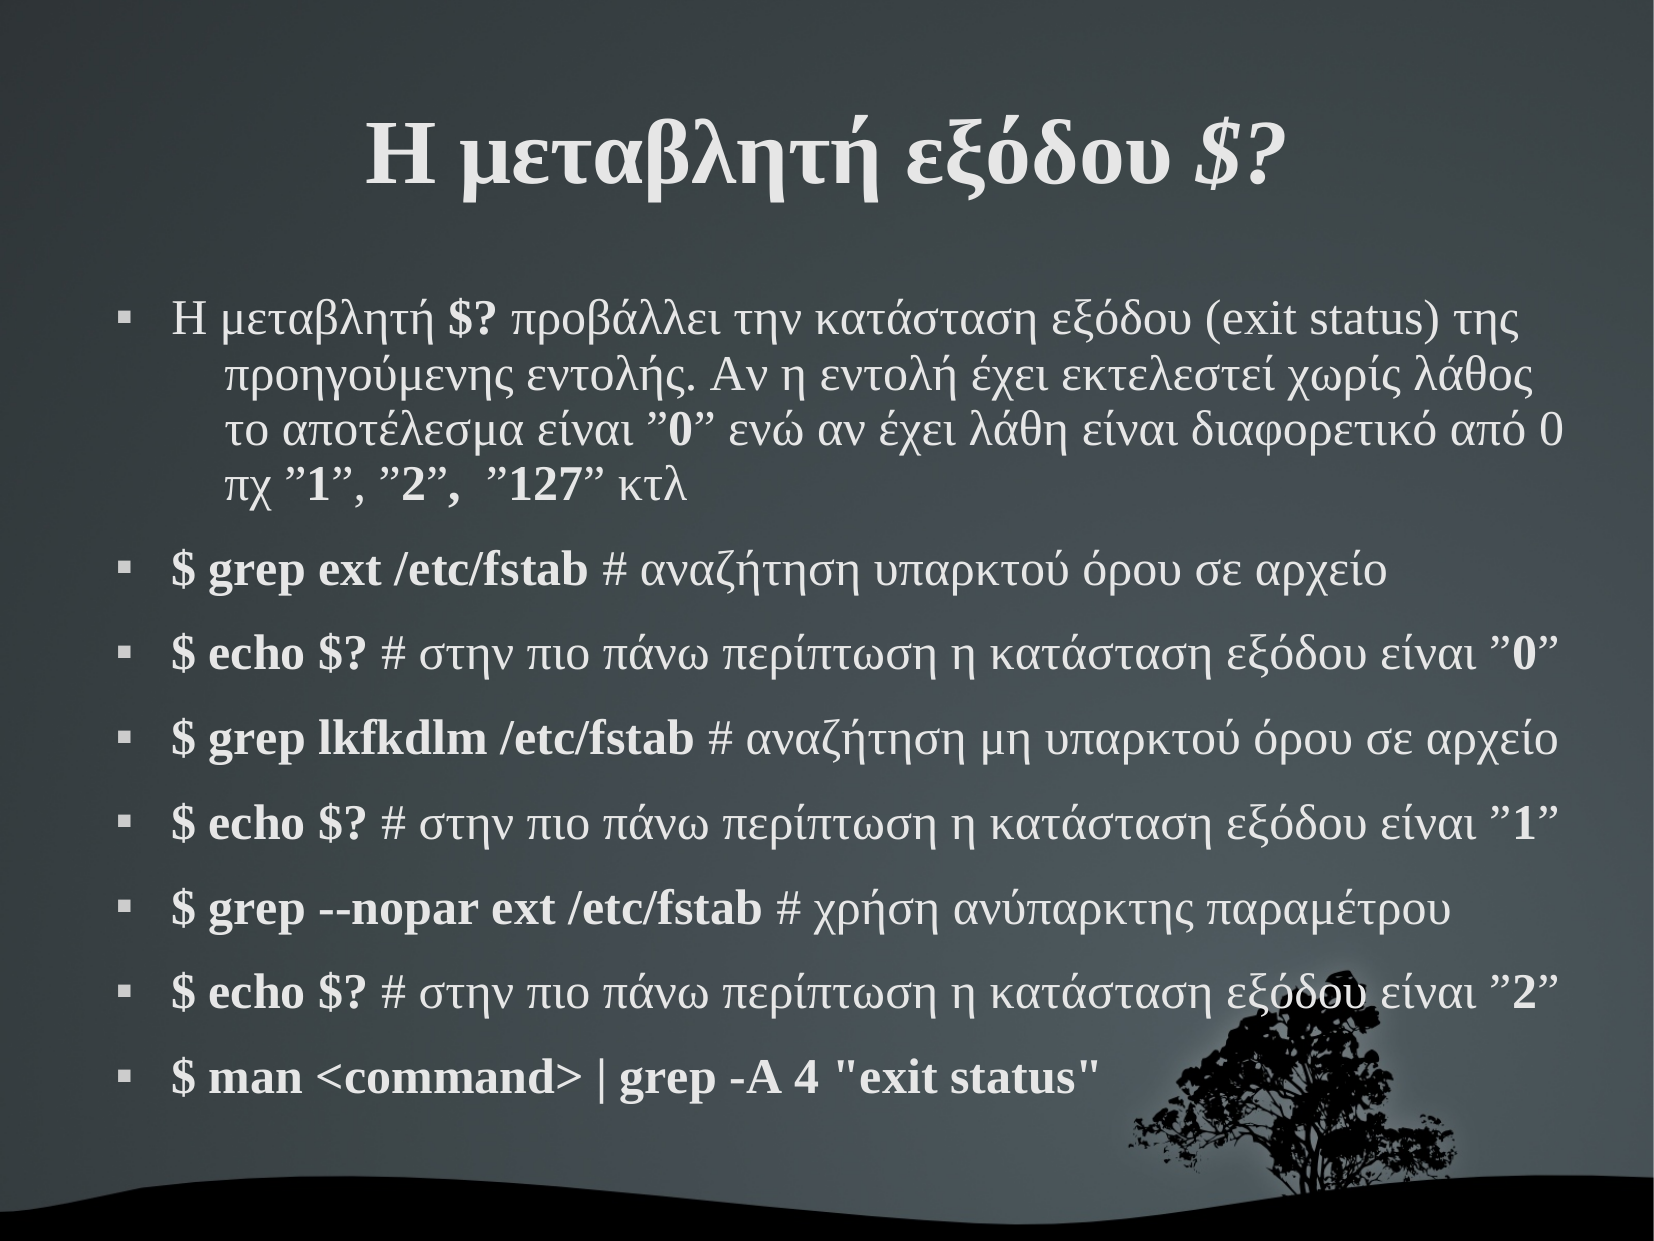

# Η μεταβλητή εξόδου $?
Η μεταβλητή $? προβάλλει την κατάσταση εξόδου (exit status) της προηγούμενης εντολής. Αν η εντολή έχει εκτελεστεί χωρίς λάθος το αποτέλεσμα είναι ”0” ενώ αν έχει λάθη είναι διαφορετικό από 0 πχ ”1”, ”2”, ”127” κτλ
$ grep ext /etc/fstab # αναζήτηση υπαρκτού όρου σε αρχείο
$ echo $? # στην πιο πάνω περίπτωση η κατάσταση εξόδου είναι ”0”
$ grep lkfkdlm /etc/fstab # αναζήτηση μη υπαρκτού όρου σε αρχείο
$ echo $? # στην πιο πάνω περίπτωση η κατάσταση εξόδου είναι ”1”
$ grep --nopar ext /etc/fstab # χρήση ανύπαρκτης παραμέτρου
$ echo $? # στην πιο πάνω περίπτωση η κατάσταση εξόδου είναι ”2”
$ man <command> | grep -A 4 "exit status"